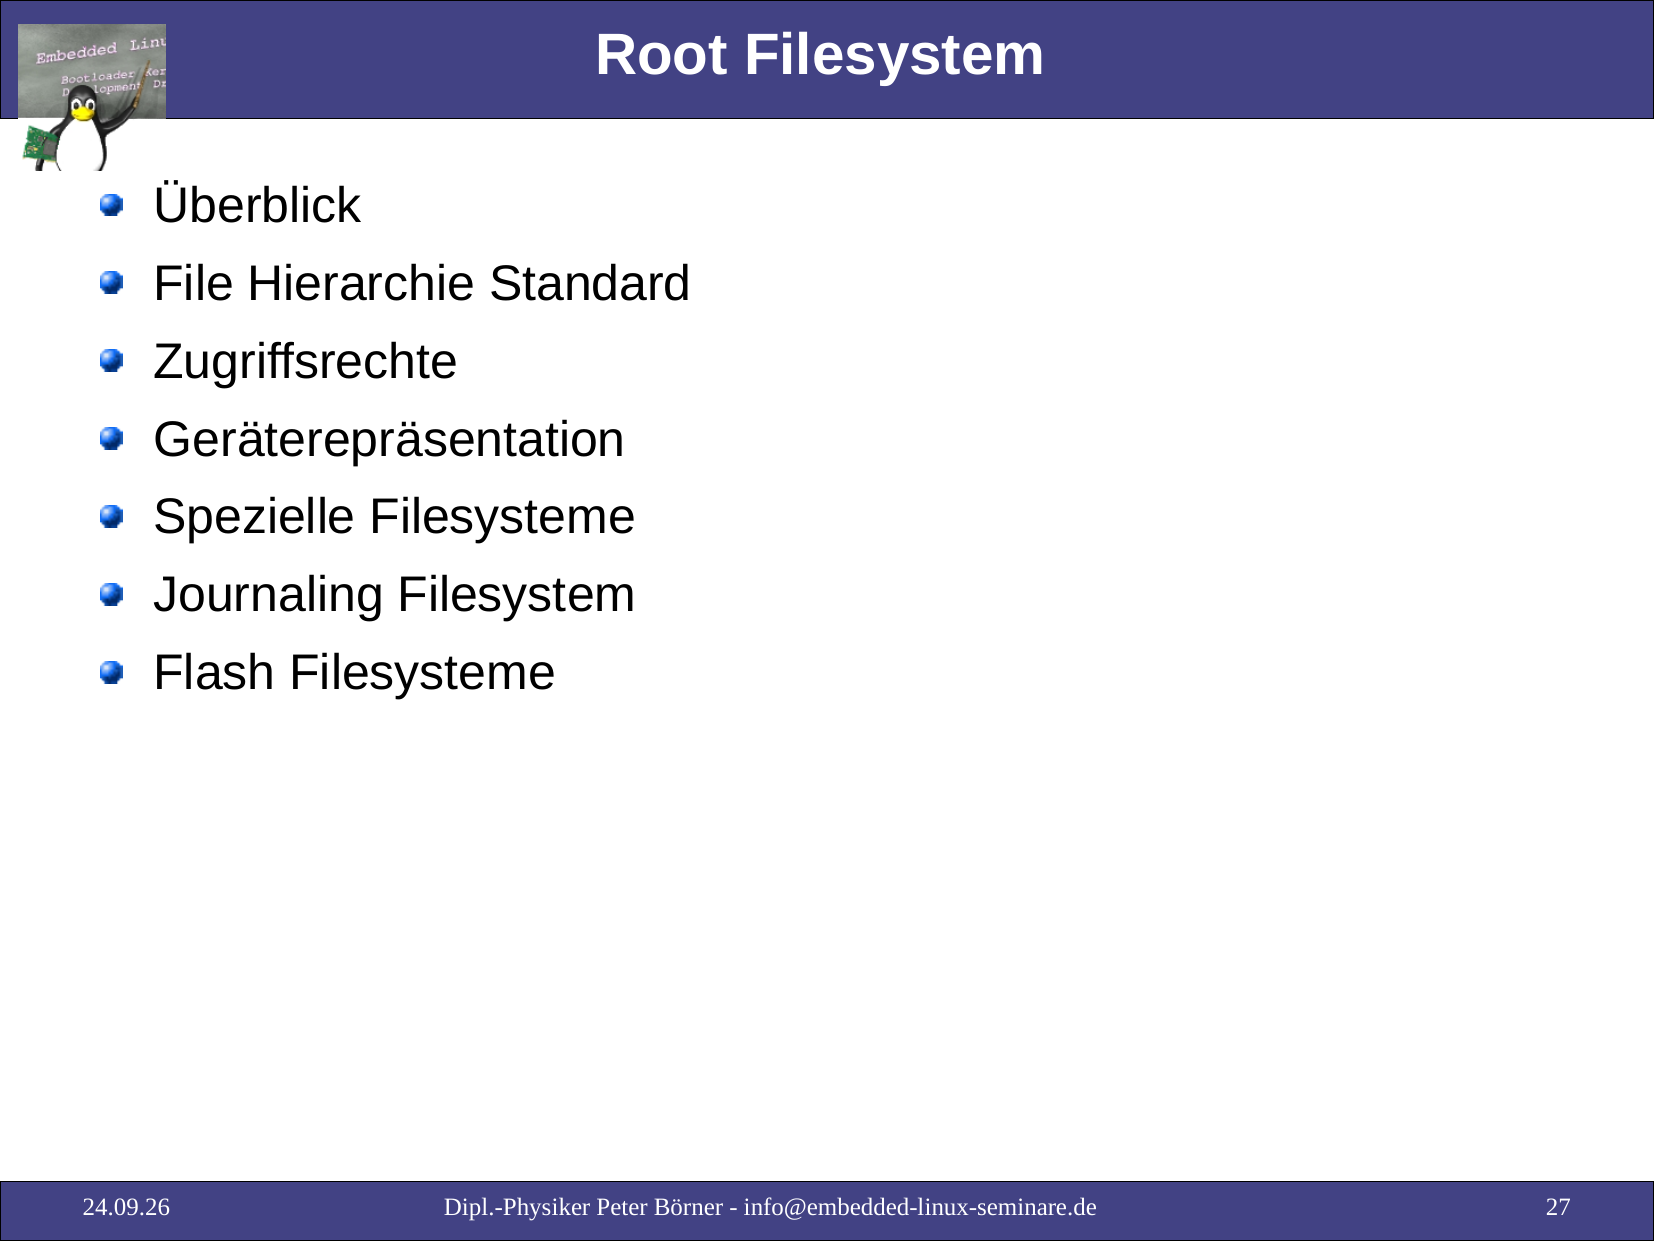

# Root Filesystem
Überblick
File Hierarchie Standard
Zugriffsrechte
Geräterepräsentation
Spezielle Filesysteme
Journaling Filesystem
Flash Filesysteme
 Dipl.-Physiker Peter Börner - info@embedded-linux-seminare.de
27